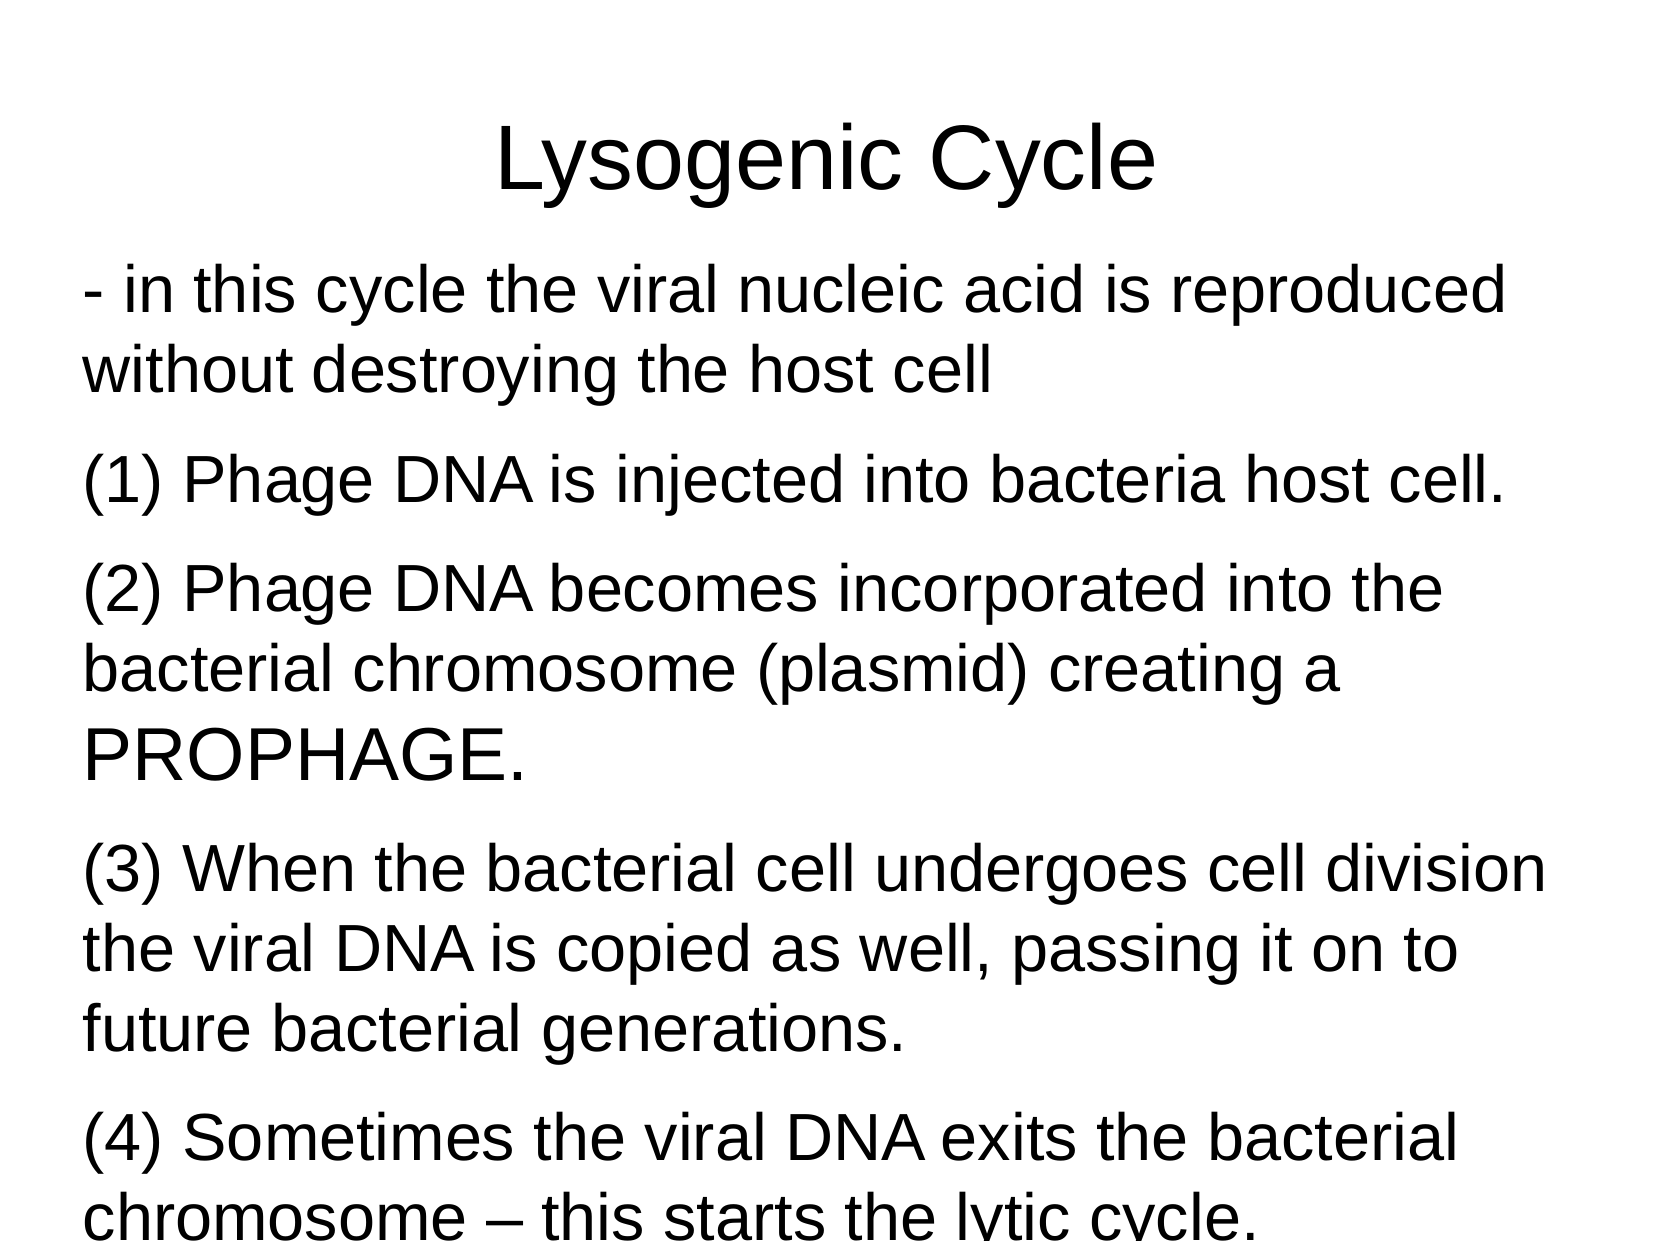

# Lysogenic Cycle
- in this cycle the viral nucleic acid is reproduced without destroying the host cell
(1) Phage DNA is injected into bacteria host cell.
(2) Phage DNA becomes incorporated into the bacterial chromosome (plasmid) creating a PROPHAGE.
(3) When the bacterial cell undergoes cell division the viral DNA is copied as well, passing it on to future bacterial generations.
(4) Sometimes the viral DNA exits the bacterial chromosome – this starts the lytic cycle.